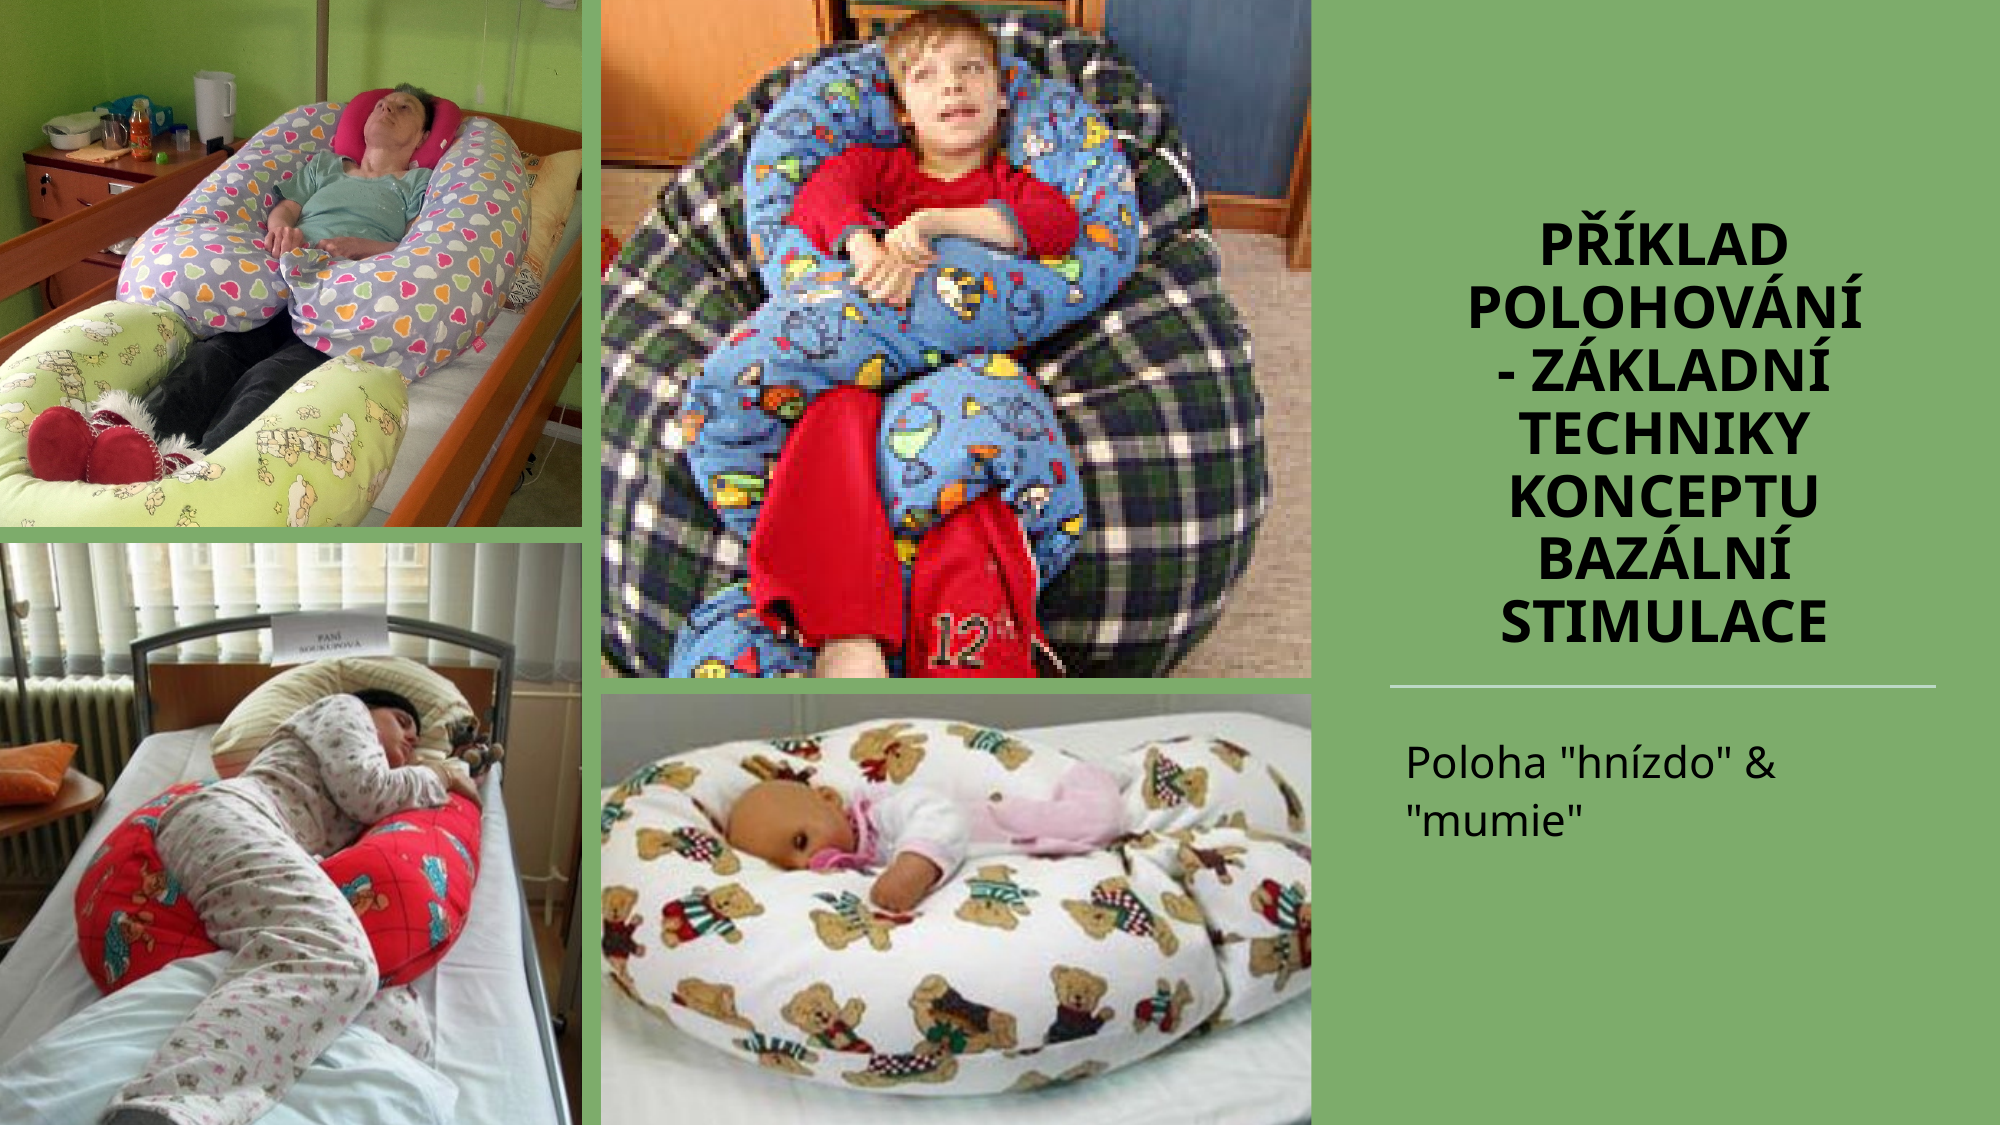

# PŘÍKLAD POLOHOVÁNÍ - ZÁKLADNÍ TECHNIKY KONCEPTU BAZÁLNÍ STIMULACE
Poloha "hnízdo" & "mumie"